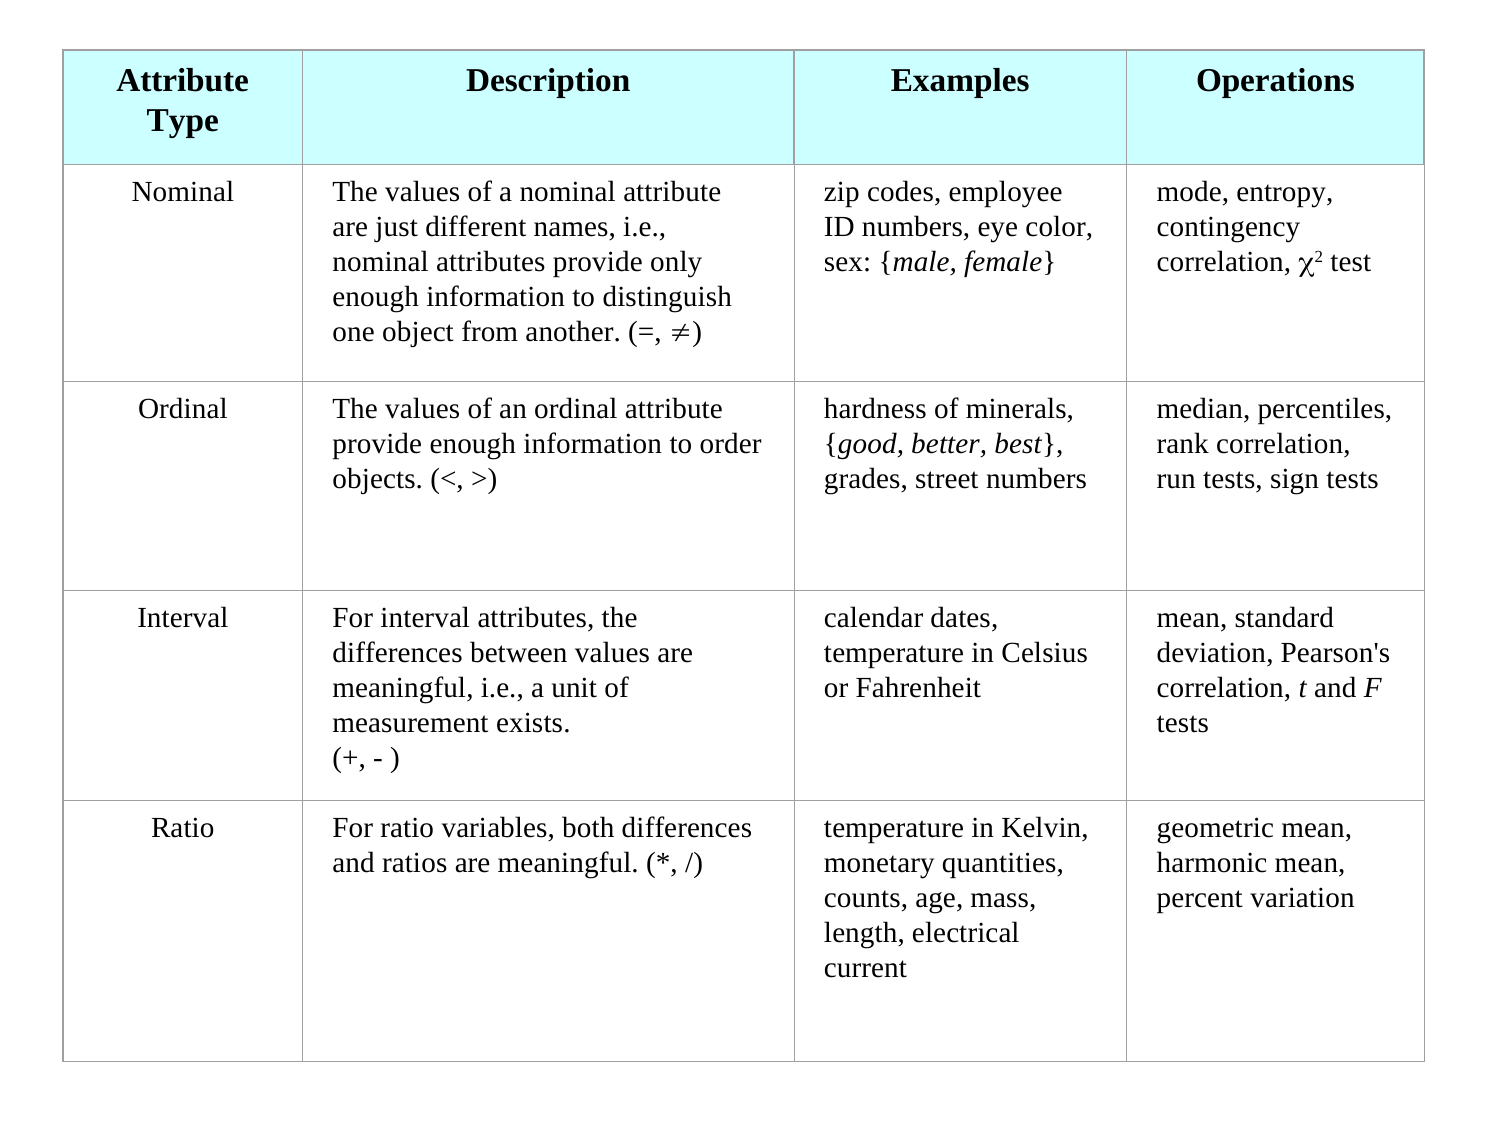

Attribute Type
Description
Examples
Operations
Nominal
The values of a nominal attribute are just different names, i.e., nominal attributes provide only enough information to distinguish one object from another. (=, )
zip codes, employee ID numbers, eye color, sex: {male, female}
mode, entropy, contingency correlation, 2 test
Ordinal
The values of an ordinal attribute provide enough information to order objects. (<, >)
hardness of minerals, {good, better, best},
grades, street numbers
median, percentiles, rank correlation, run tests, sign tests
Interval
For interval attributes, the differences between values are meaningful, i.e., a unit of measurement exists.
(+, - )
calendar dates, temperature in Celsius or Fahrenheit
mean, standard deviation, Pearson's correlation, t and F tests
Ratio
For ratio variables, both differences and ratios are meaningful. (*, /)
temperature in Kelvin, monetary quantities, counts, age, mass, length, electrical current
geometric mean, harmonic mean, percent variation